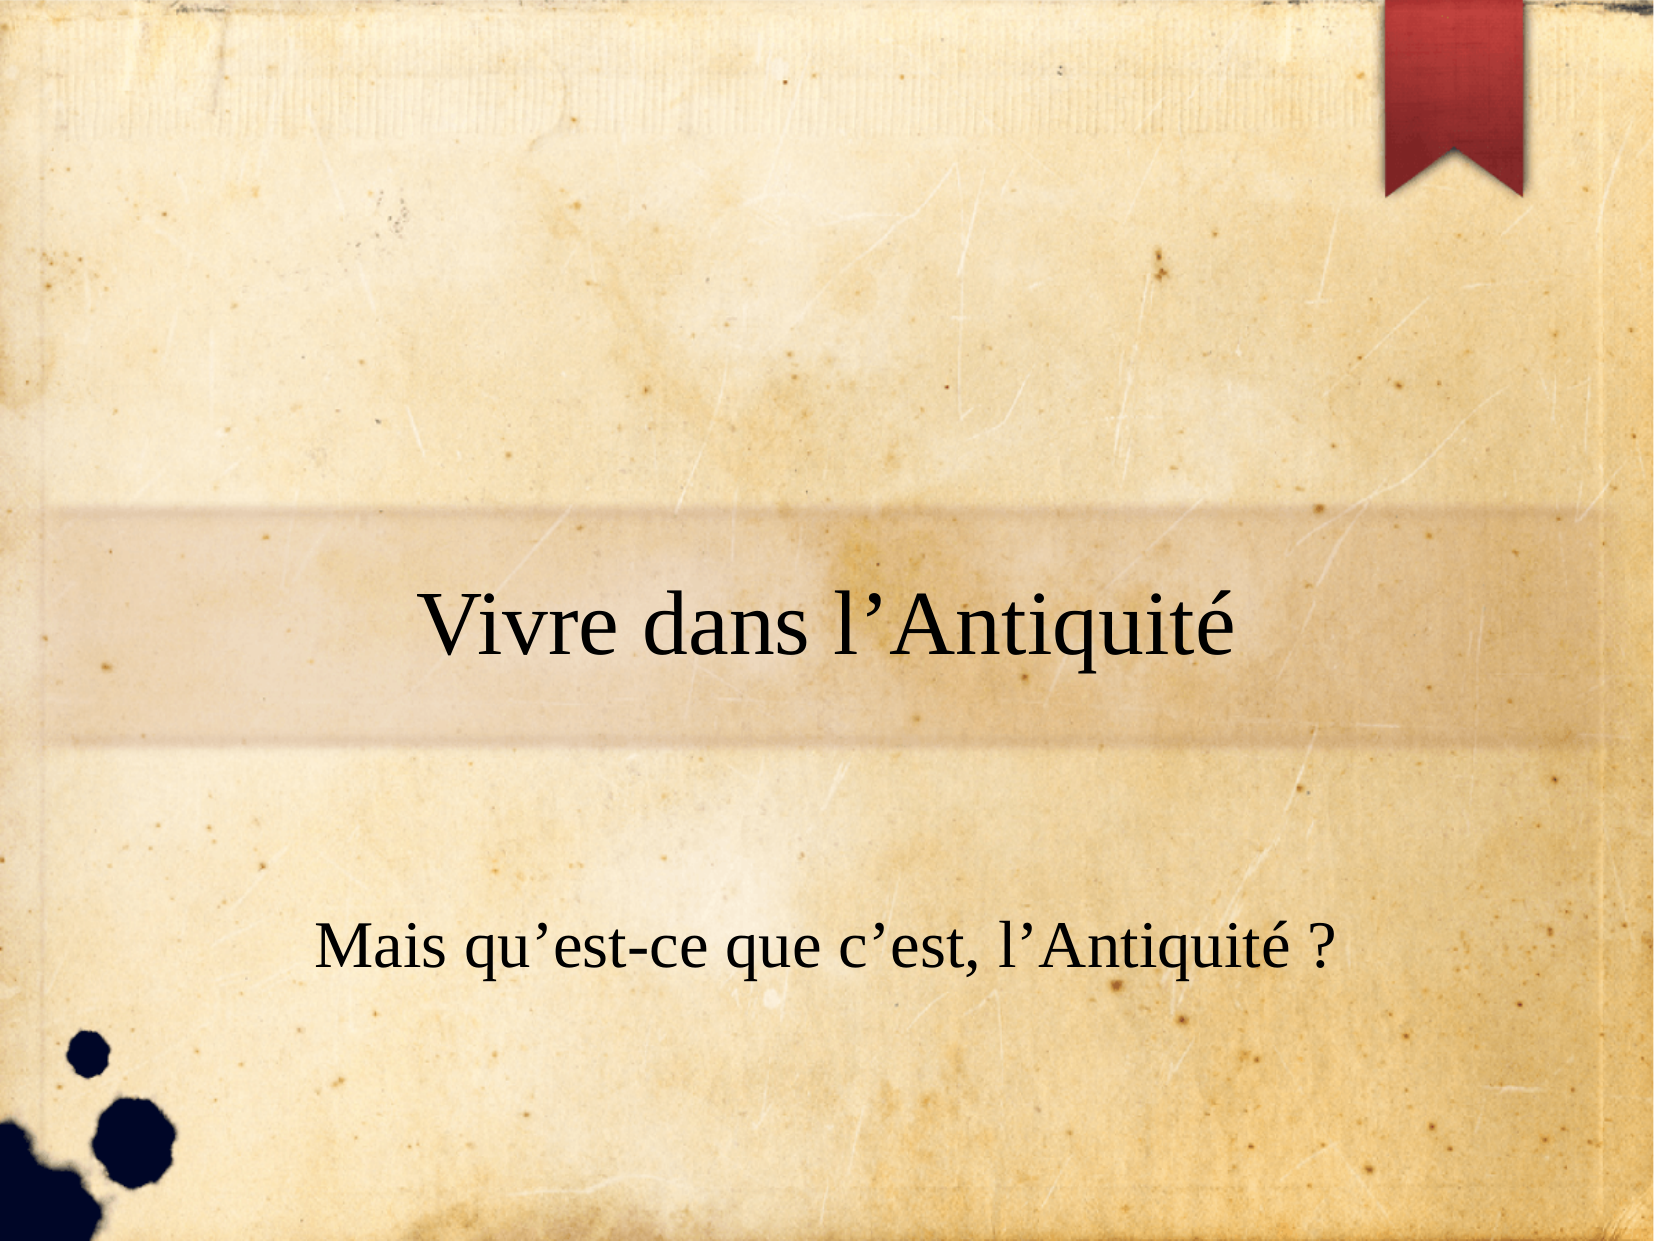

# Vivre dans l’Antiquité
Mais qu’est-ce que c’est, l’Antiquité ?